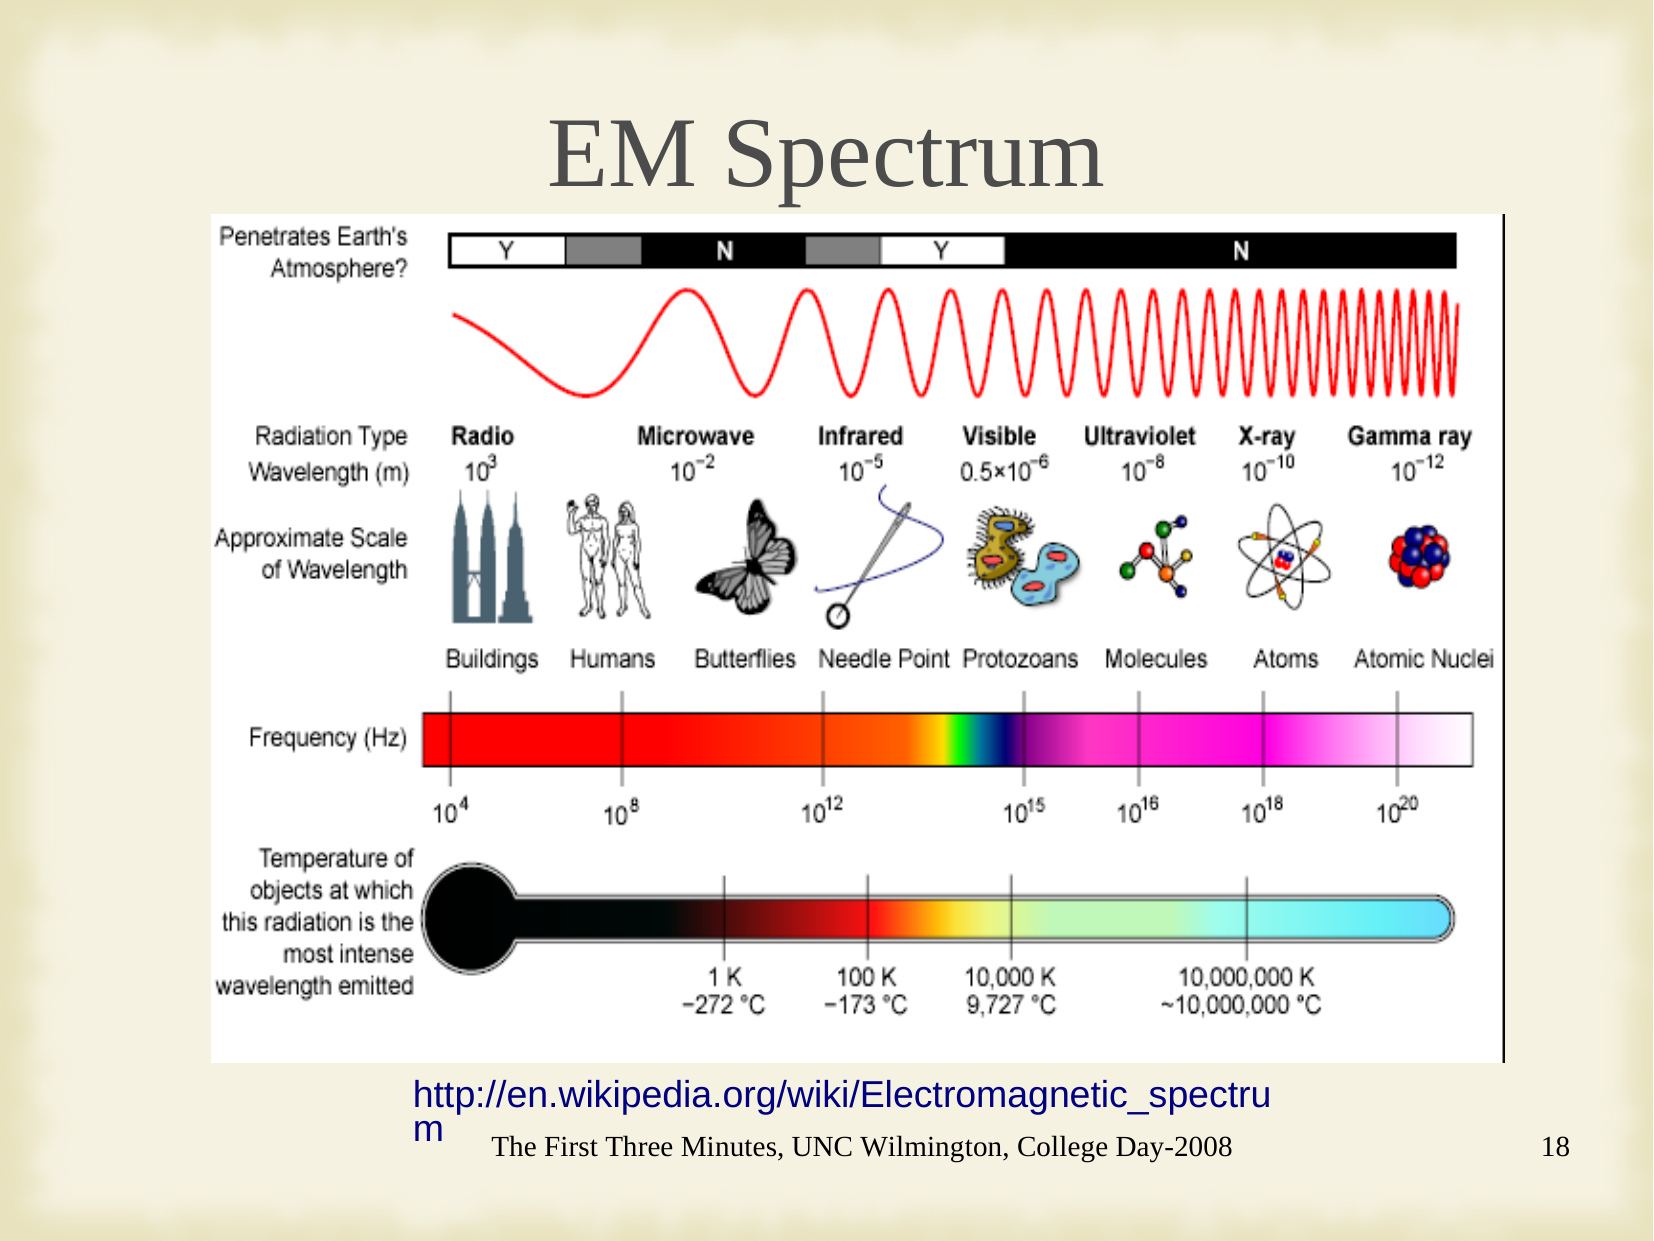

# EM Spectrum
http://en.wikipedia.org/wiki/Electromagnetic_spectrum
The First Three Minutes, UNC Wilmington, College Day-2008
18